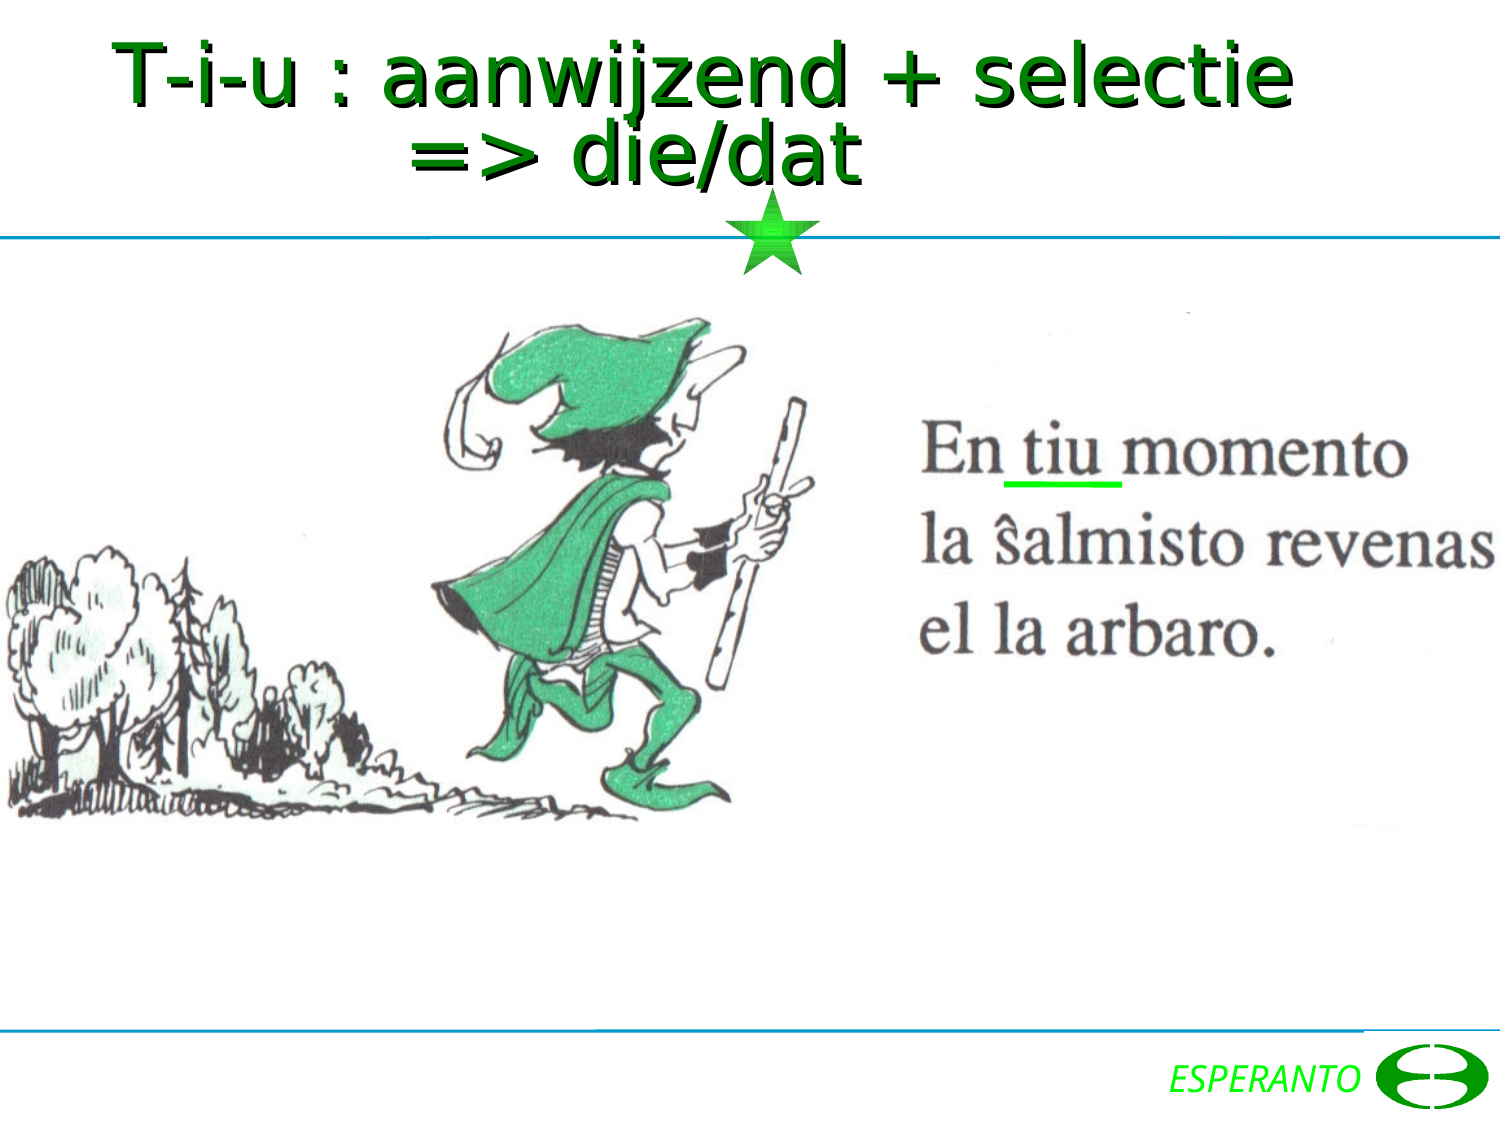

# T-i-u : aanwijzend + selectie => die/dat